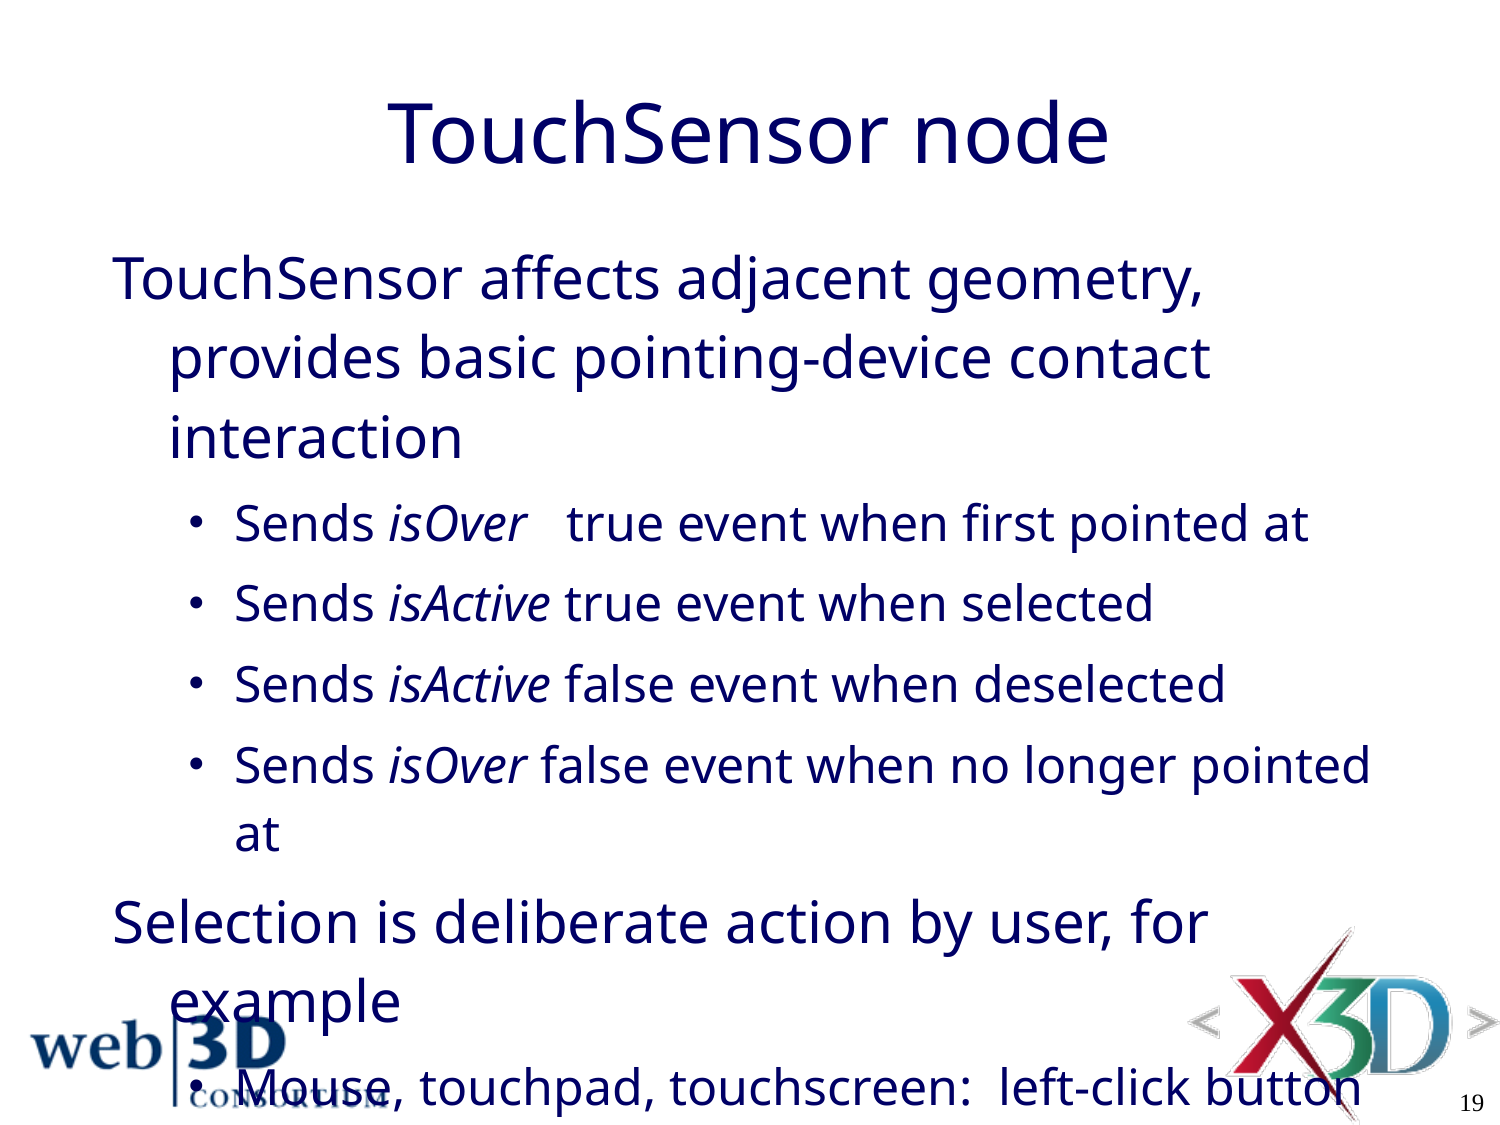

# TouchSensor node
TouchSensor affects adjacent geometry, provides basic pointing-device contact interaction
Sends isOver true event when first pointed at
Sends isActive true event when selected
Sends isActive false event when deselected
Sends isOver false event when no longer pointed at
Selection is deliberate action by user, for example
Mouse, touchpad, touchscreen: left-click button
Keyboard: <Enter> key
3D wand: selection button